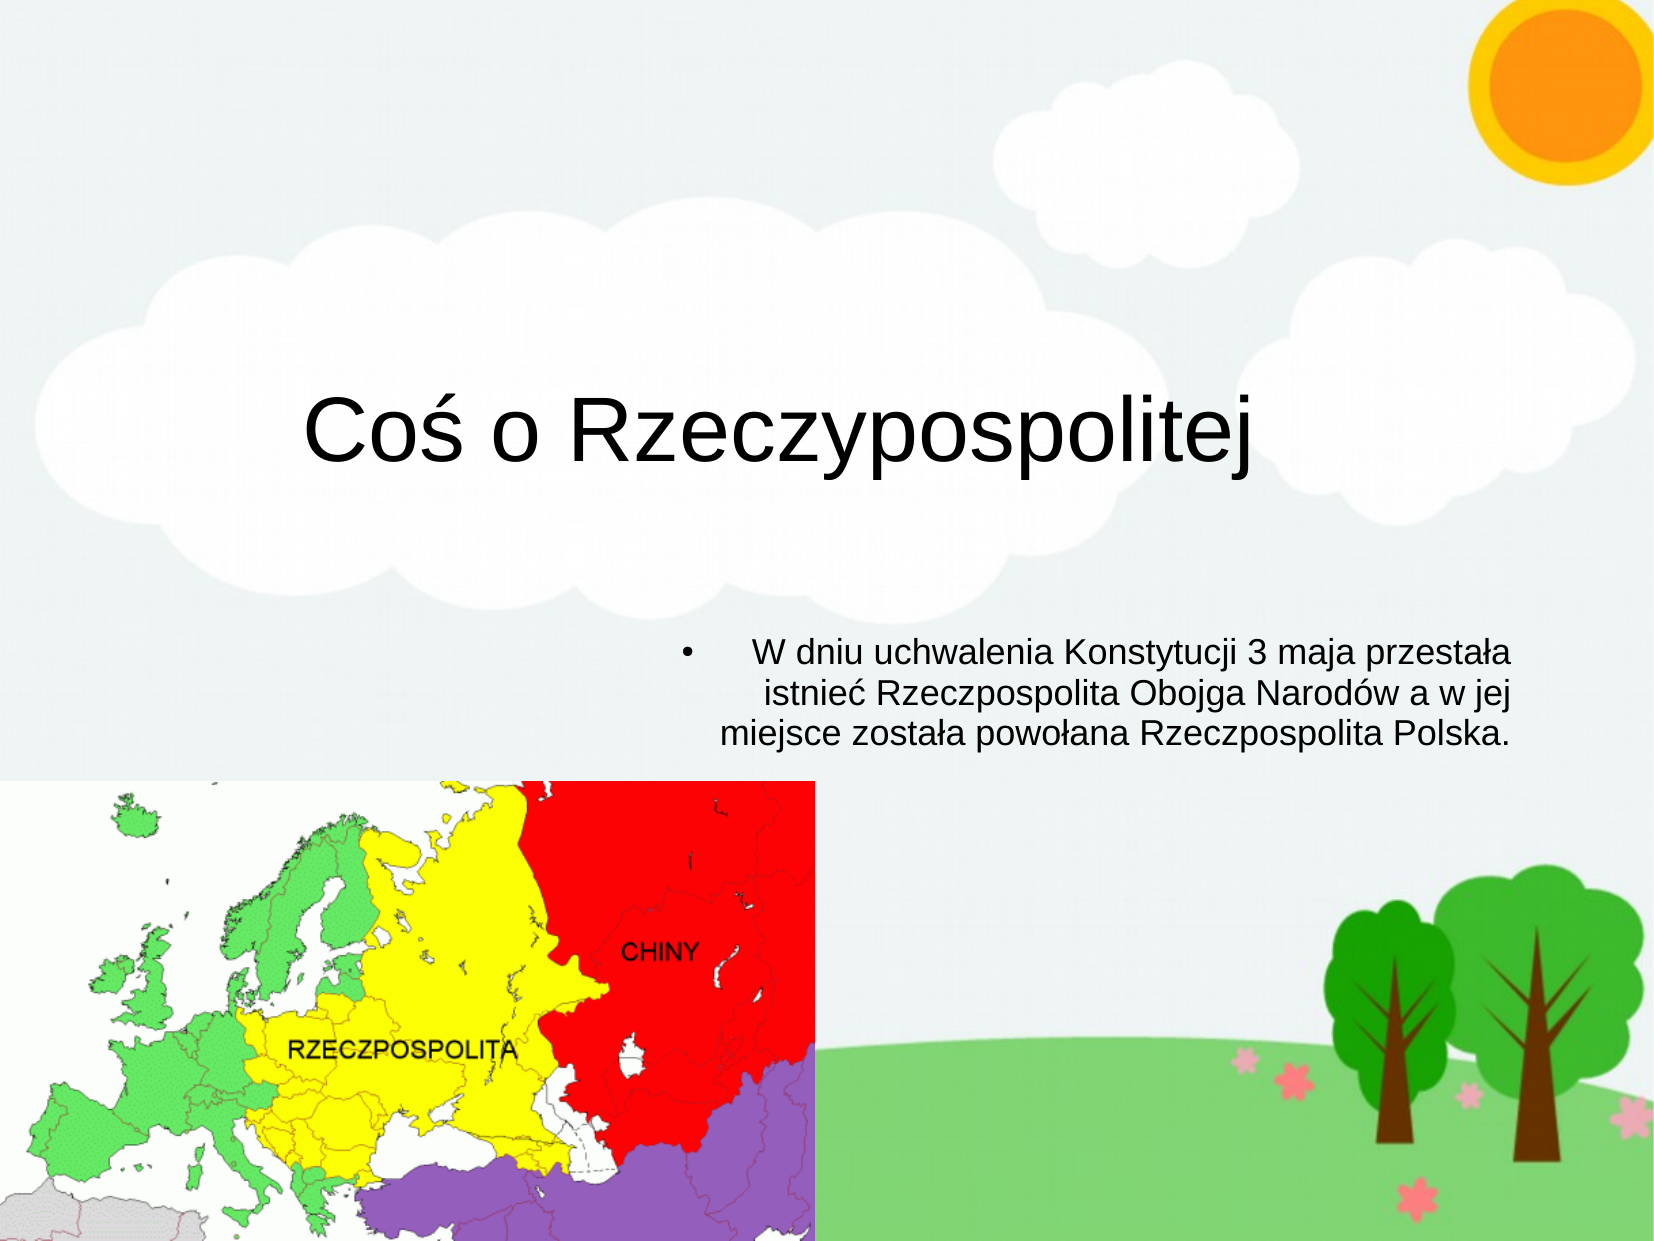

# Coś o Rzeczypospolitej
W dniu uchwalenia Konstytucji 3 maja przestała istnieć Rzeczpospolita Obojga Narodów a w jej miejsce została powołana Rzeczpospolita Polska.